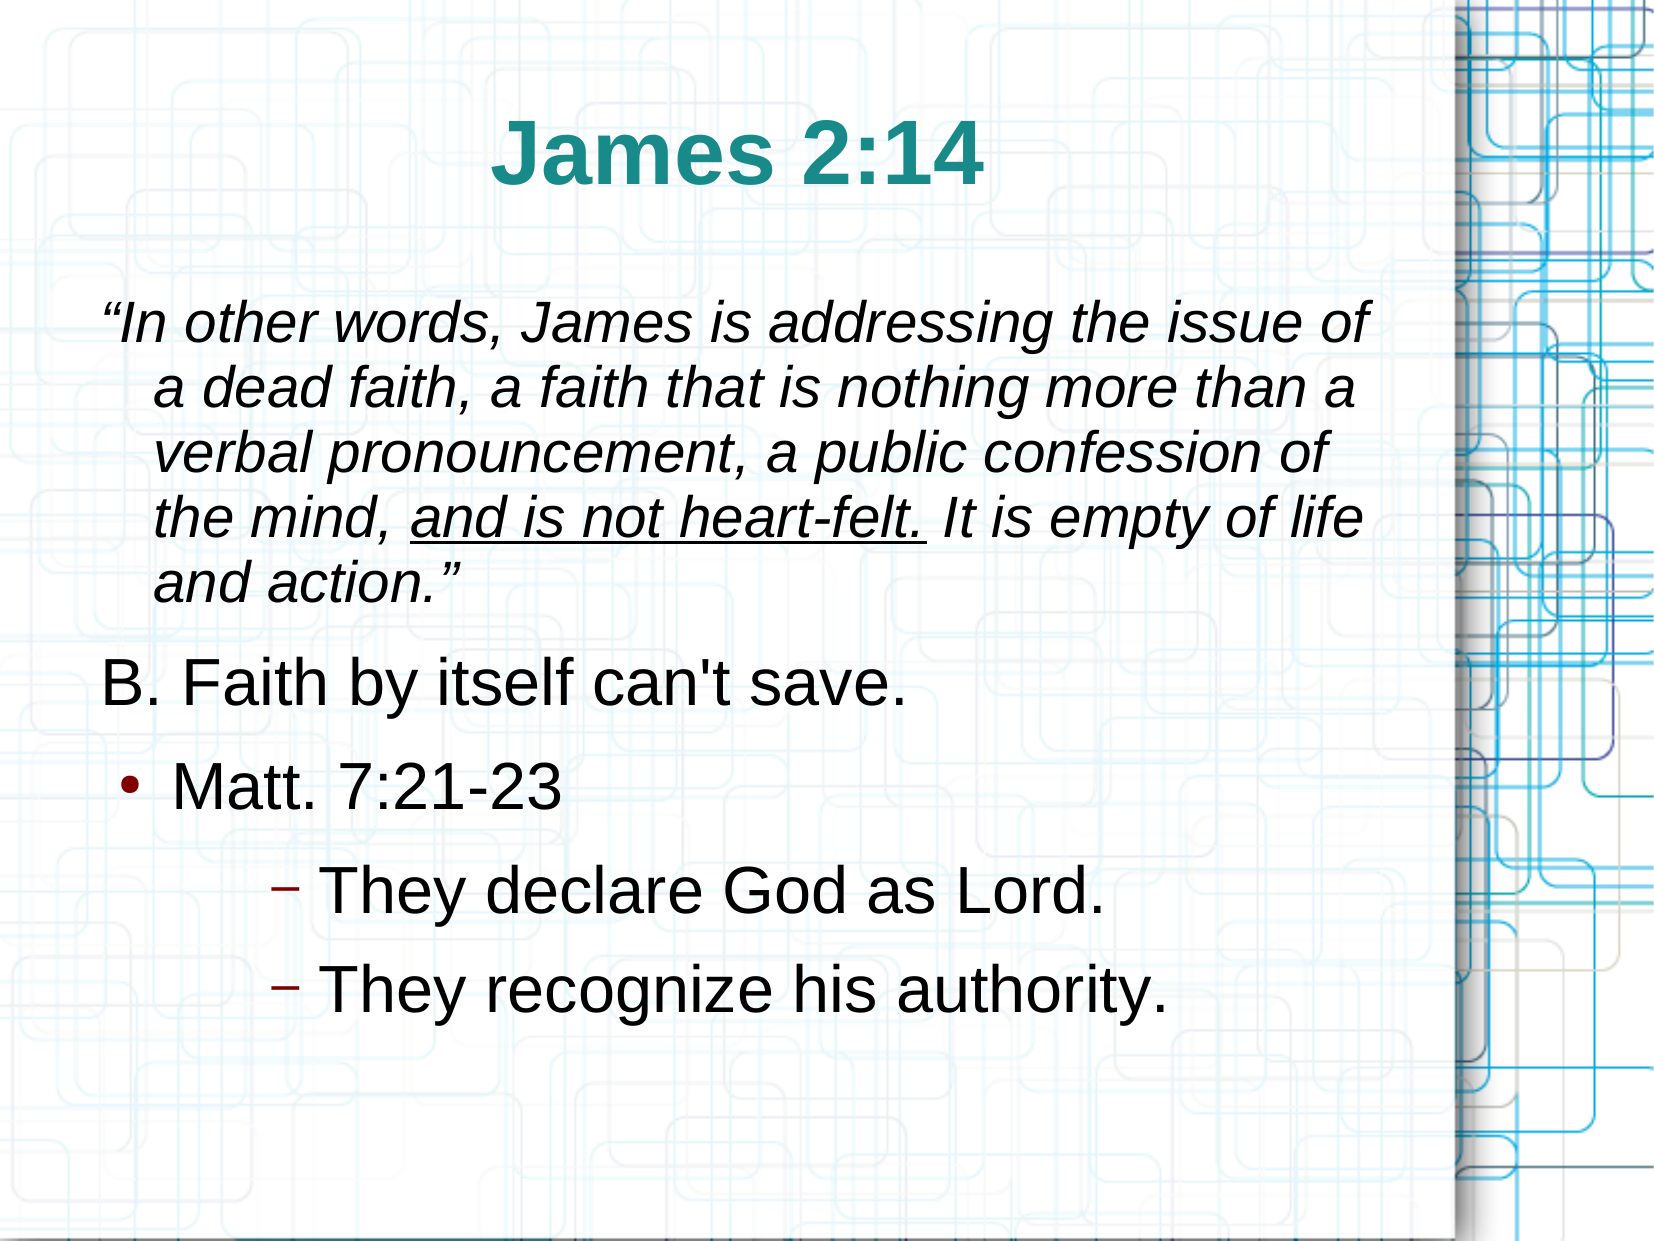

# James 2:14
“In other words, James is addressing the issue of a dead faith, a faith that is nothing more than a verbal pronouncement, a public confession of the mind, and is not heart-felt. It is empty of life and action.”
B. Faith by itself can't save.
Matt. 7:21-23
They declare God as Lord.
They recognize his authority.